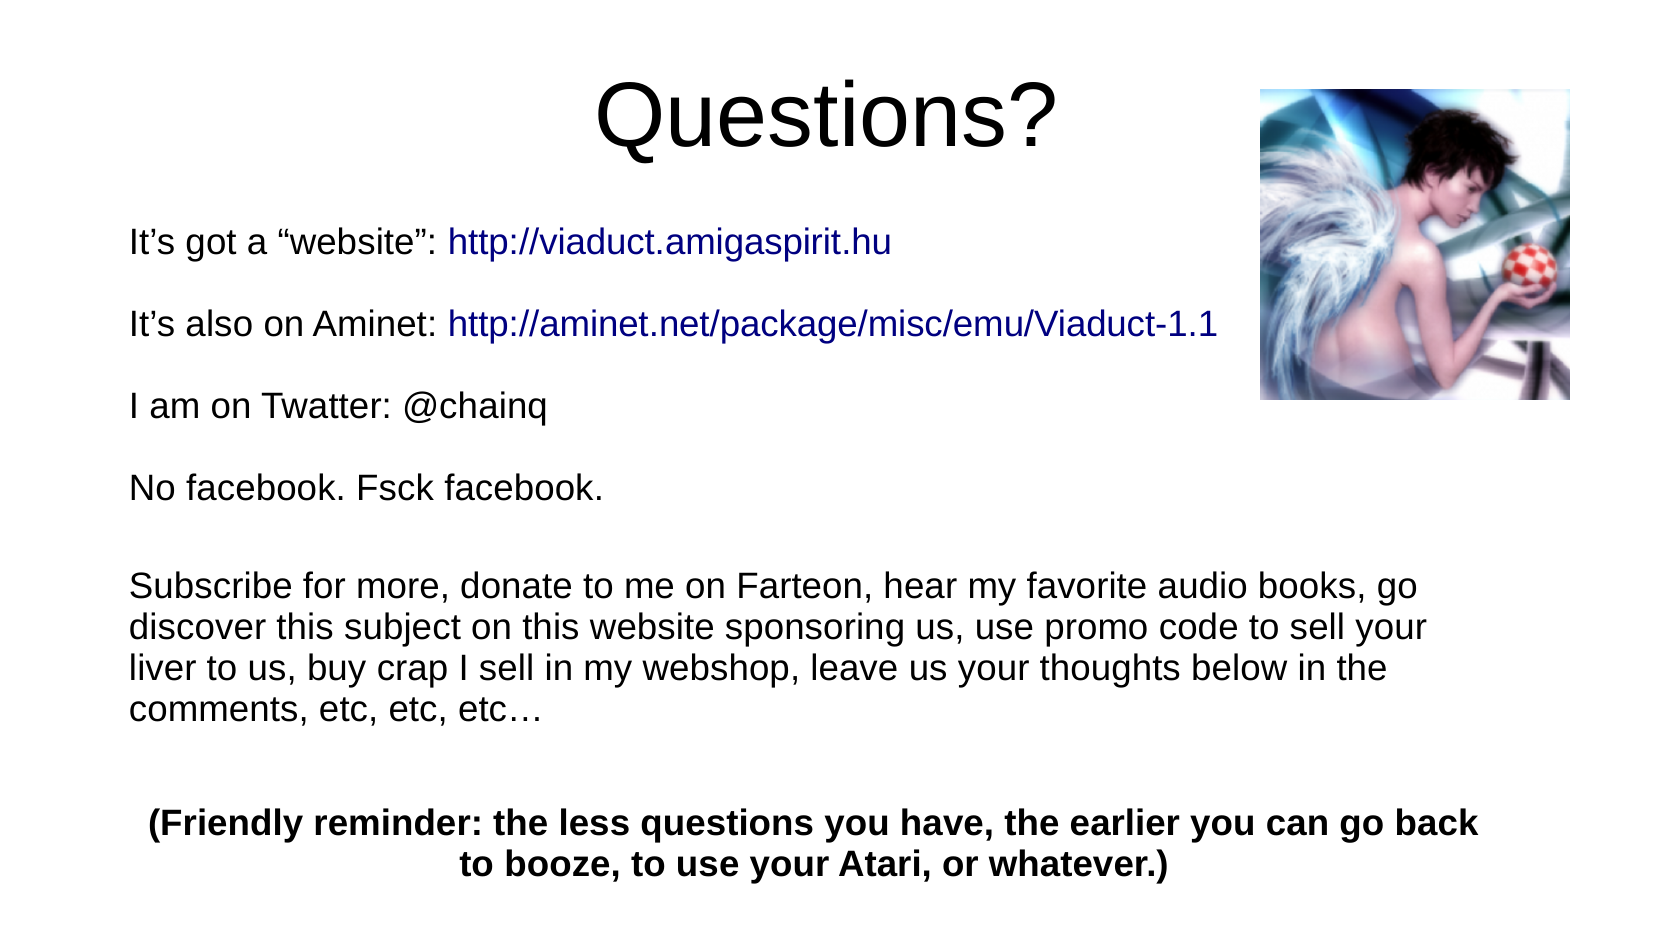

# Questions?
It’s got a “website”: http://viaduct.amigaspirit.hu
It’s also on Aminet: http://aminet.net/package/misc/emu/Viaduct-1.1
I am on Twatter: @chainq
No facebook. Fsck facebook.
Subscribe for more, donate to me on Farteon, hear my favorite audio books, go discover this subject on this website sponsoring us, use promo code to sell your liver to us, buy crap I sell in my webshop, leave us your thoughts below in the comments, etc, etc, etc…
(Friendly reminder: the less questions you have, the earlier you can go back to booze, to use your Atari, or whatever.)